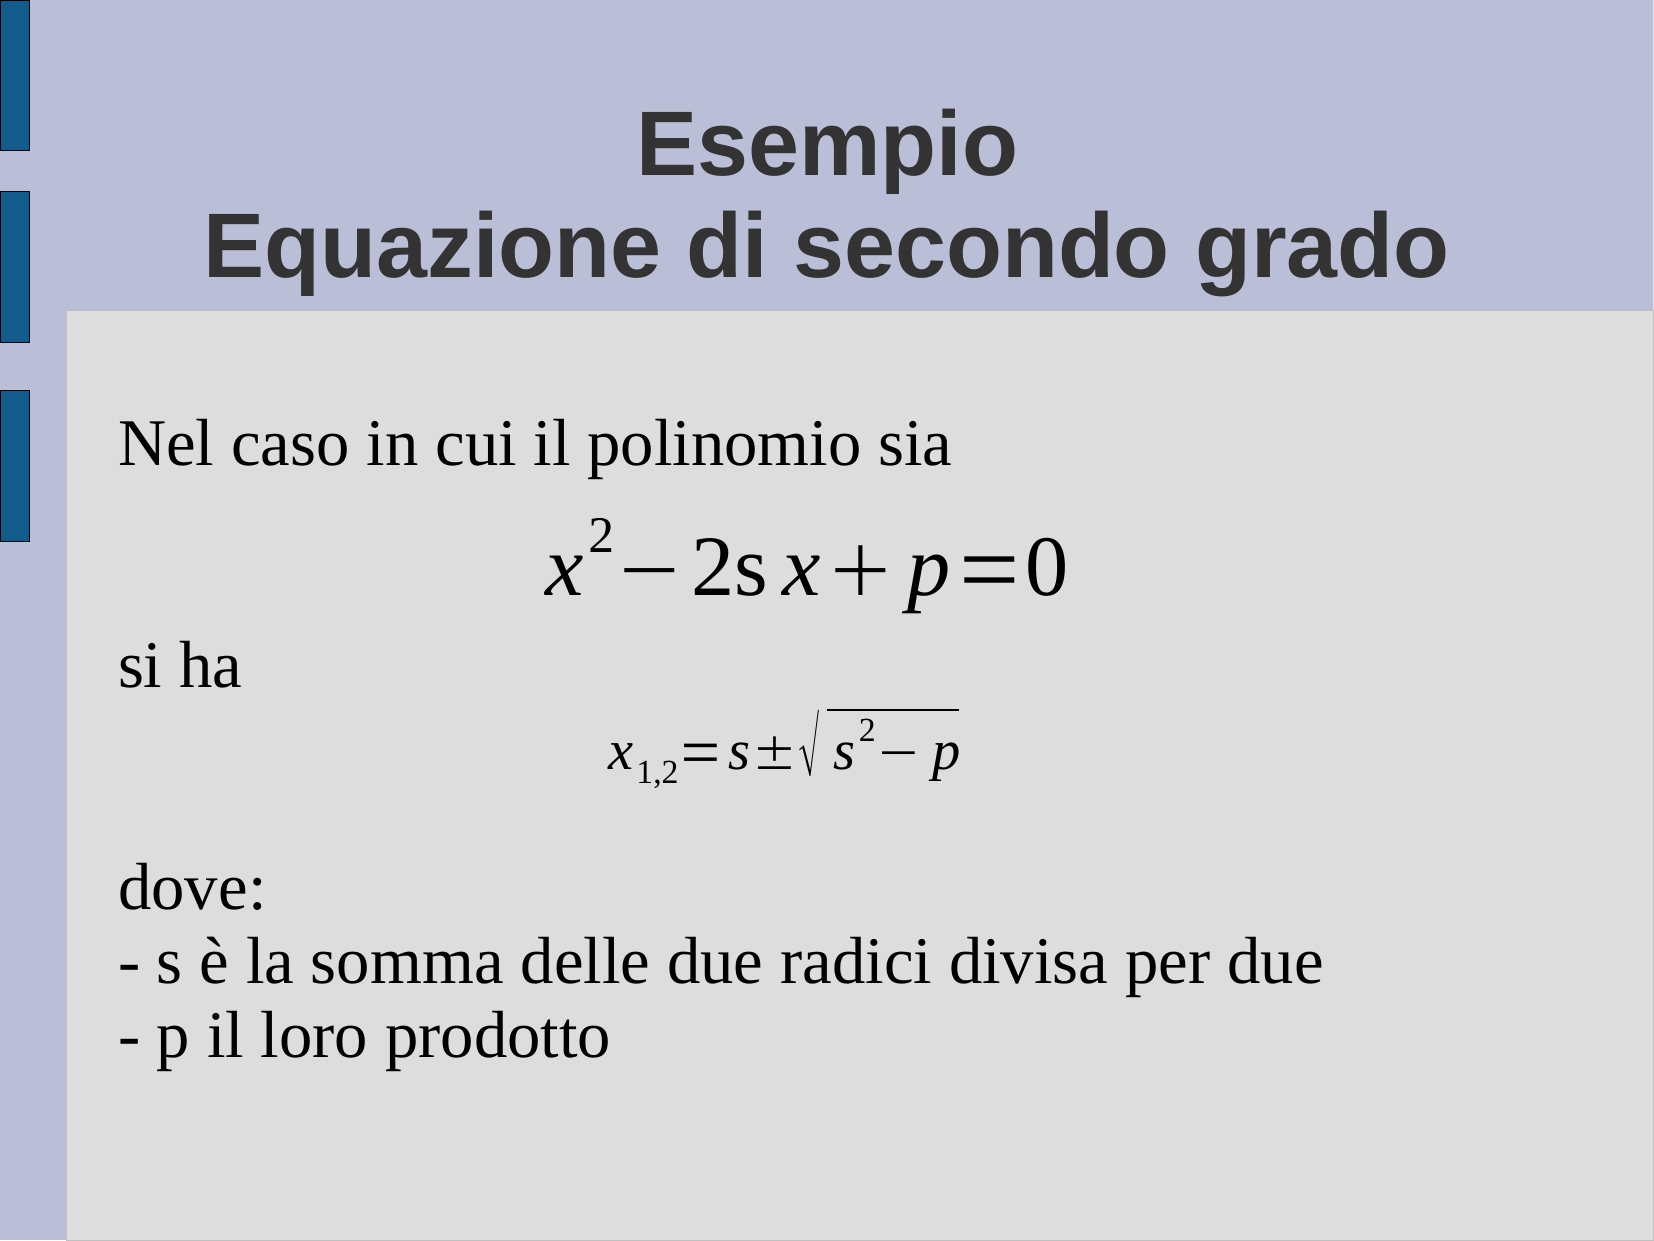

# Esempio Equazione di secondo grado
Nel caso in cui il polinomio sia
si ha
dove:
- s è la somma delle due radici divisa per due
- p il loro prodotto